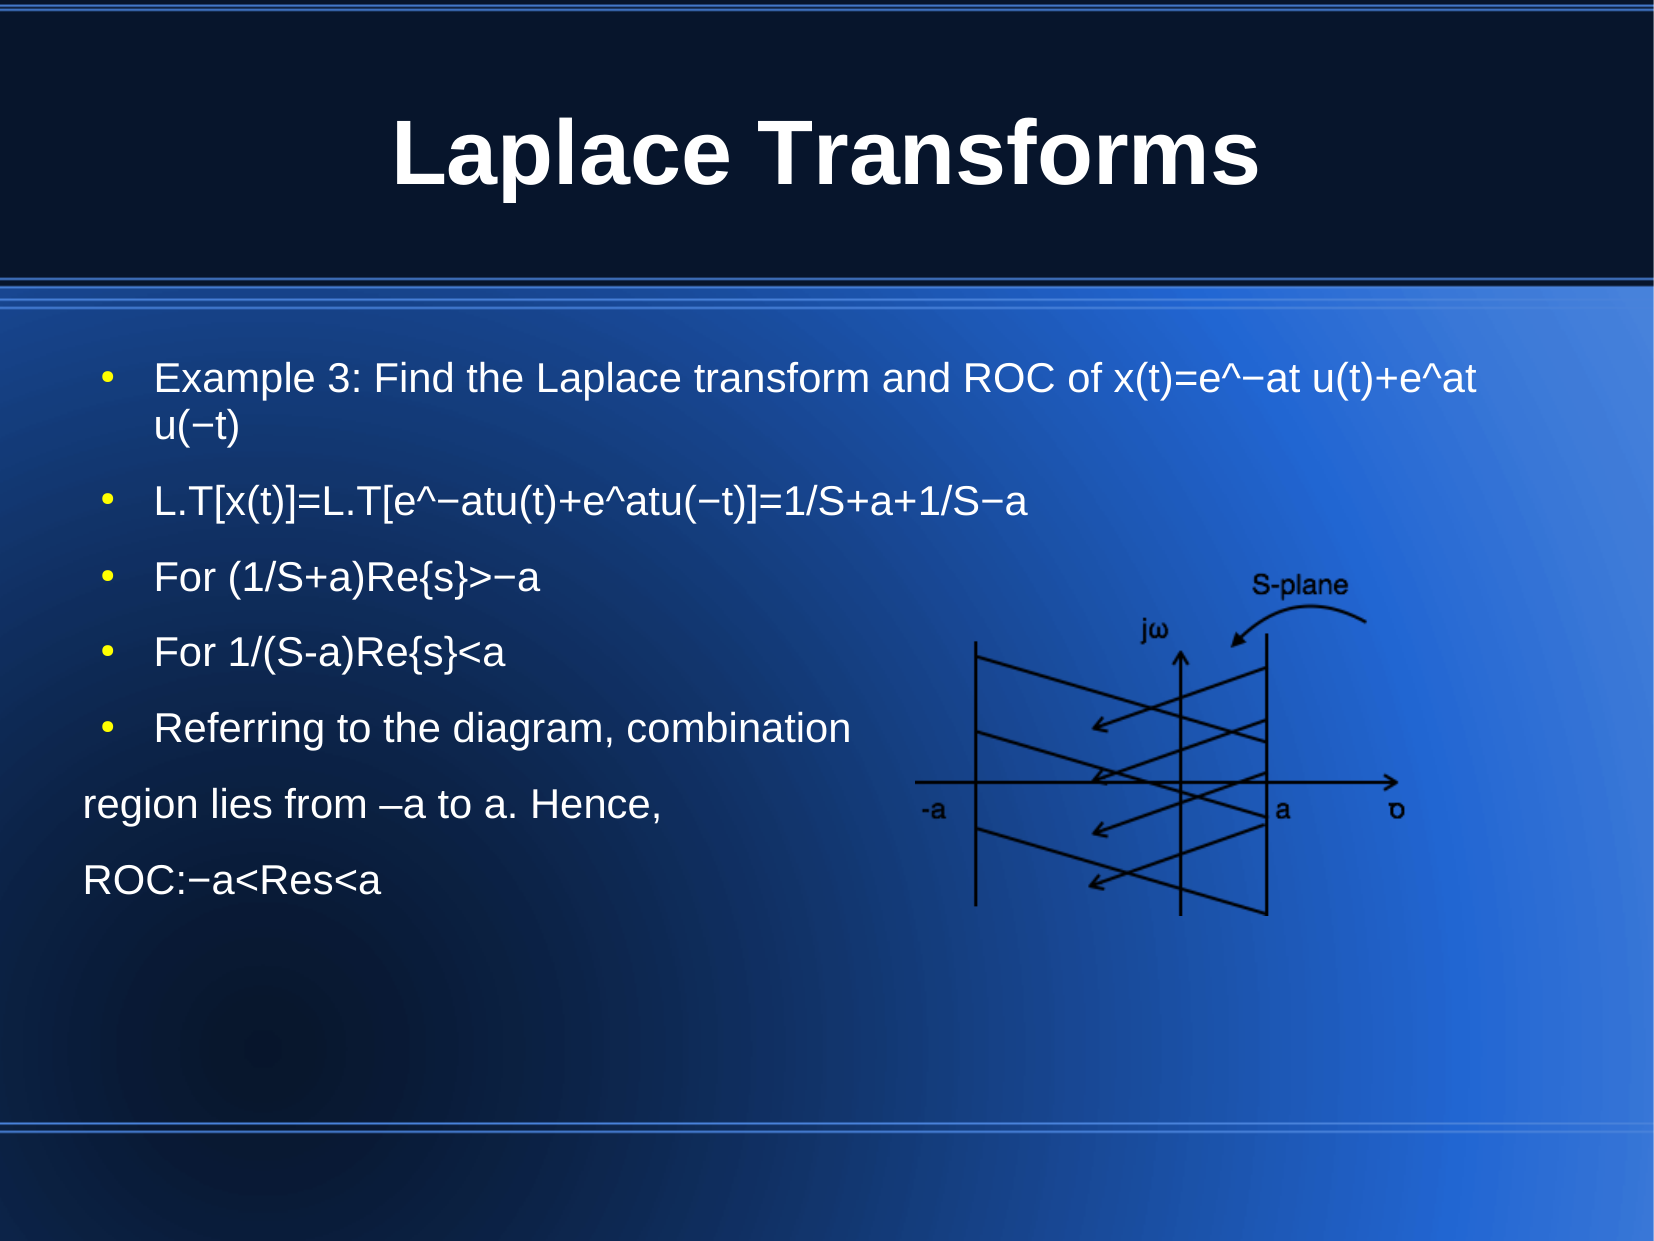

# Laplace Transforms
Example 3: Find the Laplace transform and ROC of x(t)=e^−at u(t)+e^at u(−t)
L.T[x(t)]=L.T[e^−atu(t)+e^atu(−t)]=1/S+a+1/S−a
For (1/S+a)Re{s}>−a
For 1/(S-a)Re{s}<a
Referring to the diagram, combination
region lies from –a to a. Hence,
ROC:−a<Res<a